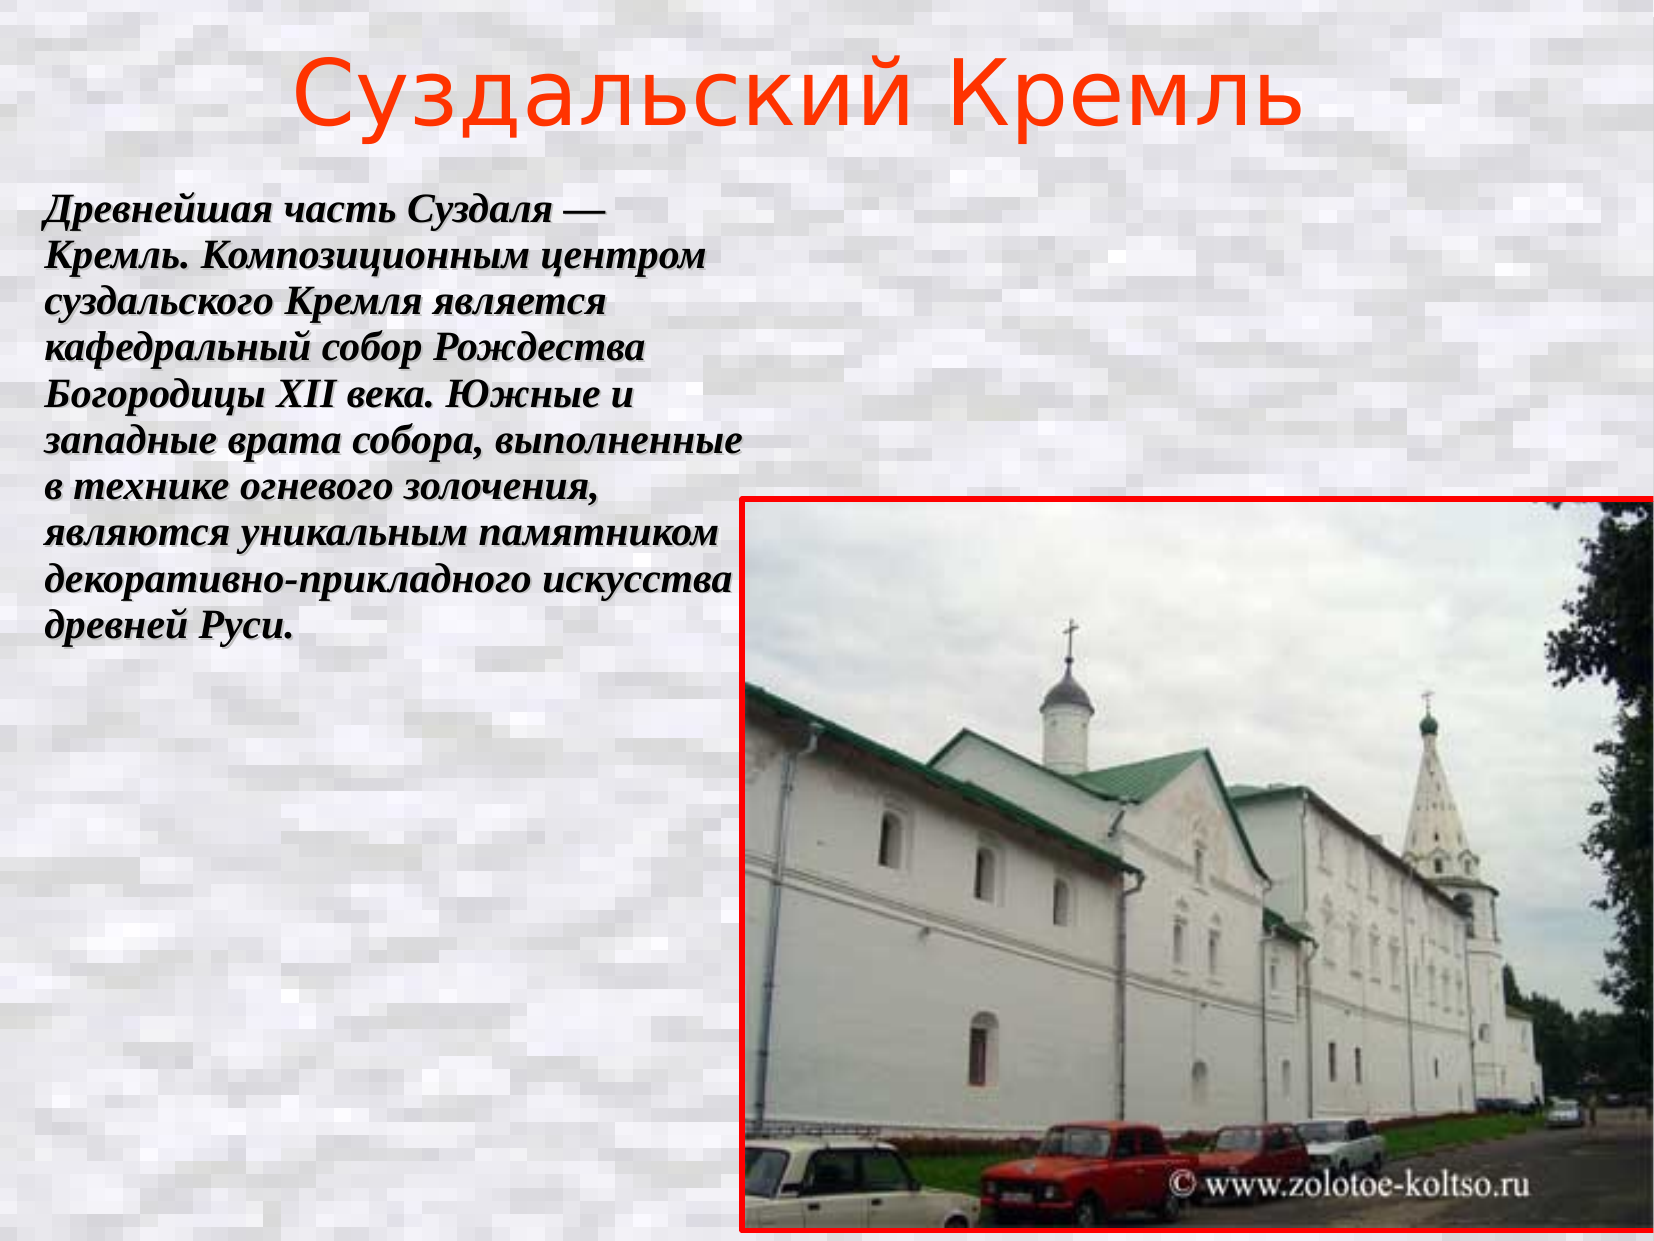

# Суздальский Кремль
Древнейшая часть Суздаля — Кремль. Композиционным центром суздальского Кремля является кафедральный собор Рождества Богородицы XII века. Южные и западные врата собора, выполненные в технике огневого золочения, являются уникальным памятником декоративно-прикладного искусства древней Руси.